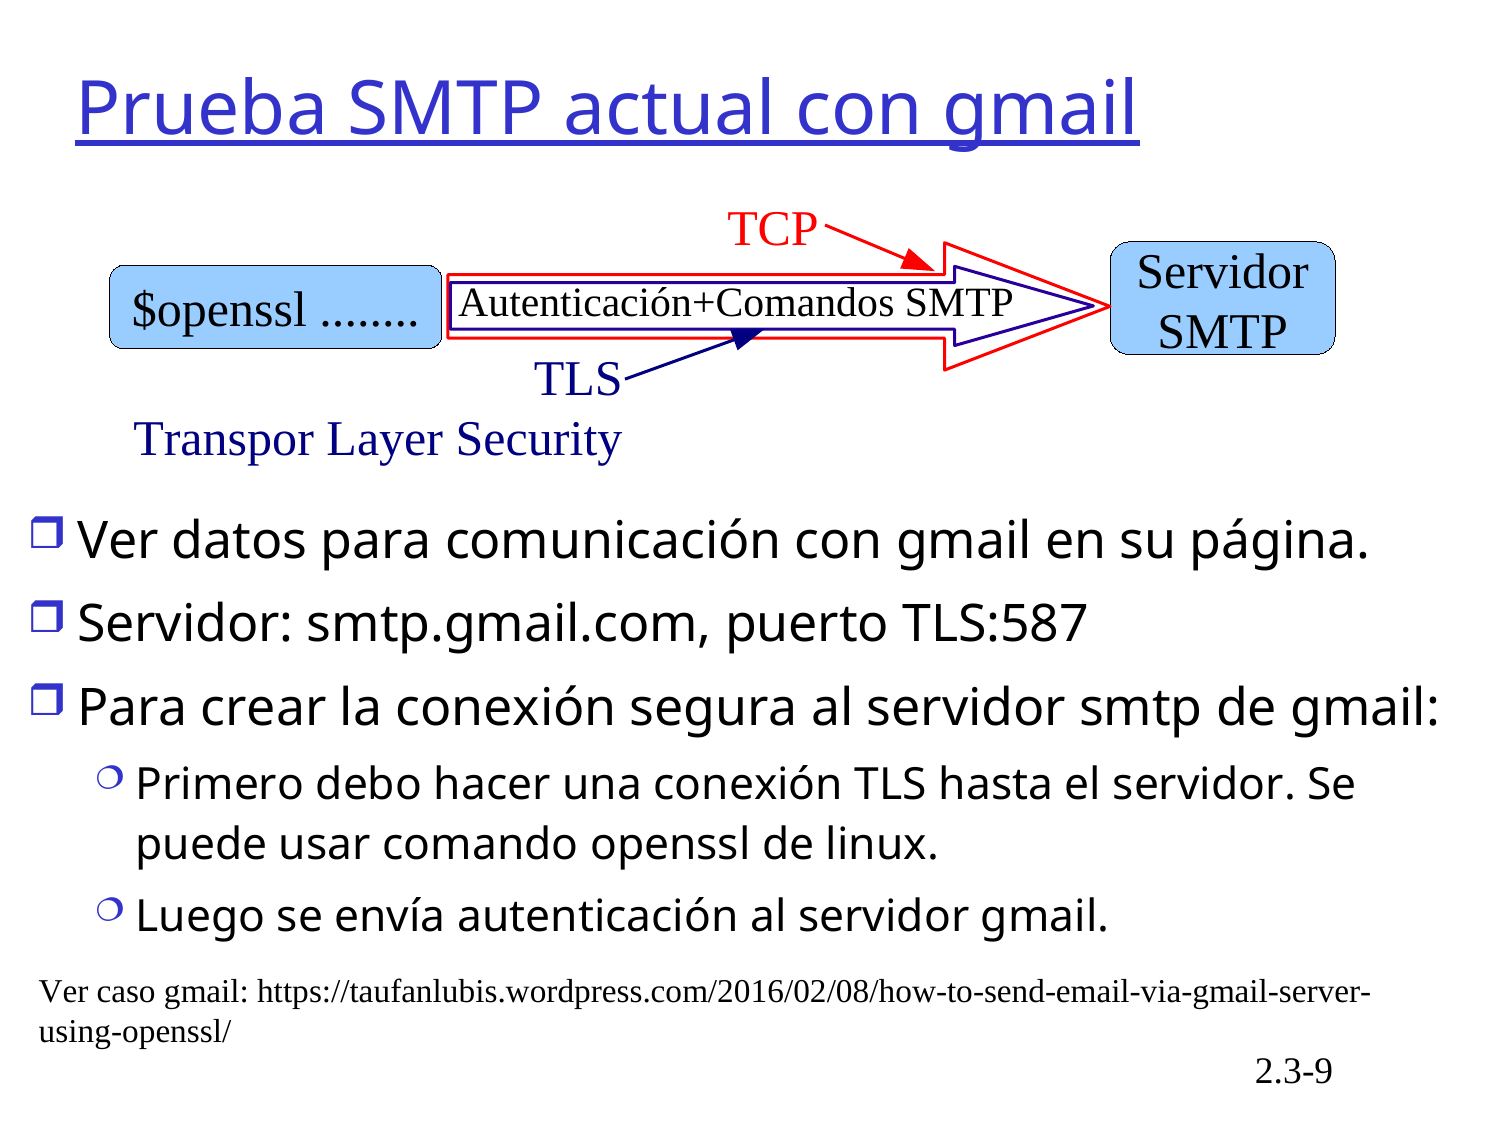

# Prueba SMTP actual con gmail
TCP
Servidor
SMTP
$openssl ........
Autenticación+Comandos SMTP
TLS
Transpor Layer Security
Ver datos para comunicación con gmail en su página.
Servidor: smtp.gmail.com, puerto TLS:587
Para crear la conexión segura al servidor smtp de gmail:
Primero debo hacer una conexión TLS hasta el servidor. Se puede usar comando openssl de linux.
Luego se envía autenticación al servidor gmail.
Ver caso gmail: https://taufanlubis.wordpress.com/2016/02/08/how-to-send-email-via-gmail-server-using-openssl/